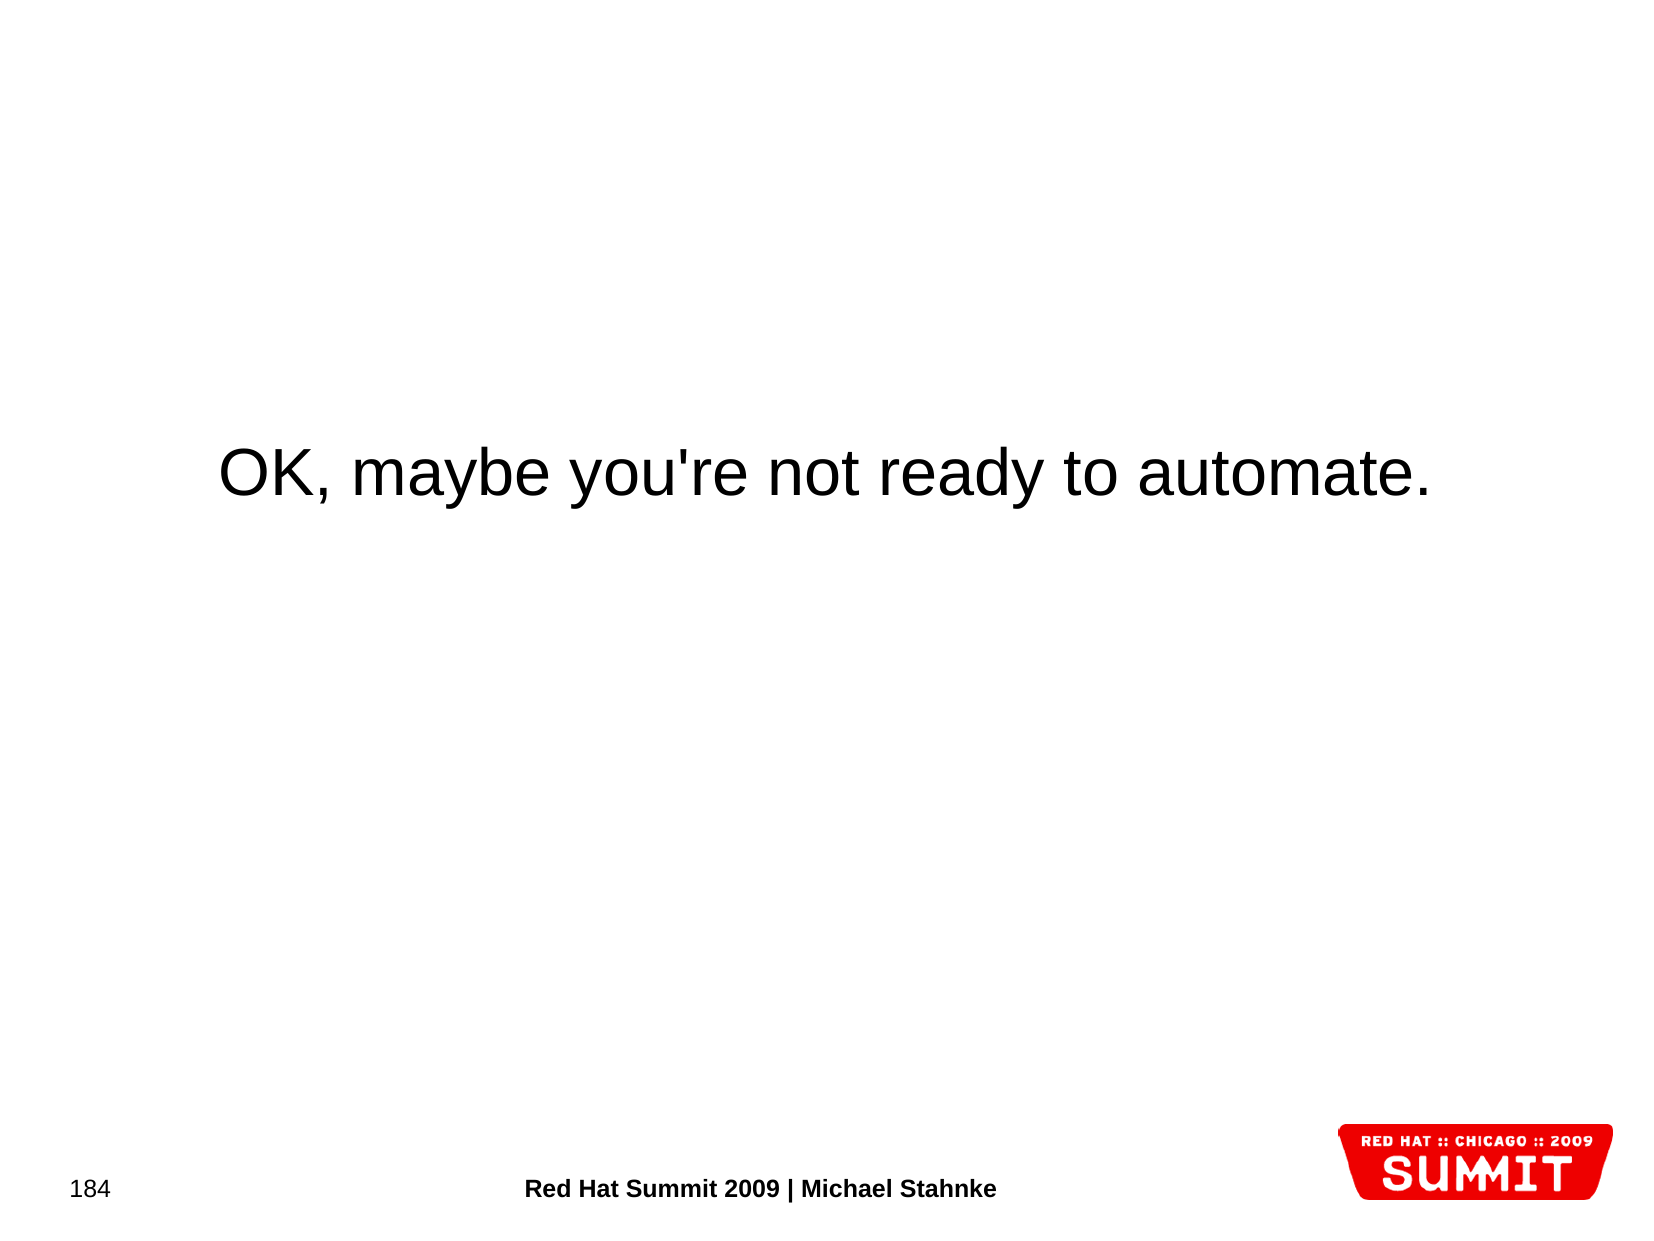

# OK, maybe you're not ready to automate.